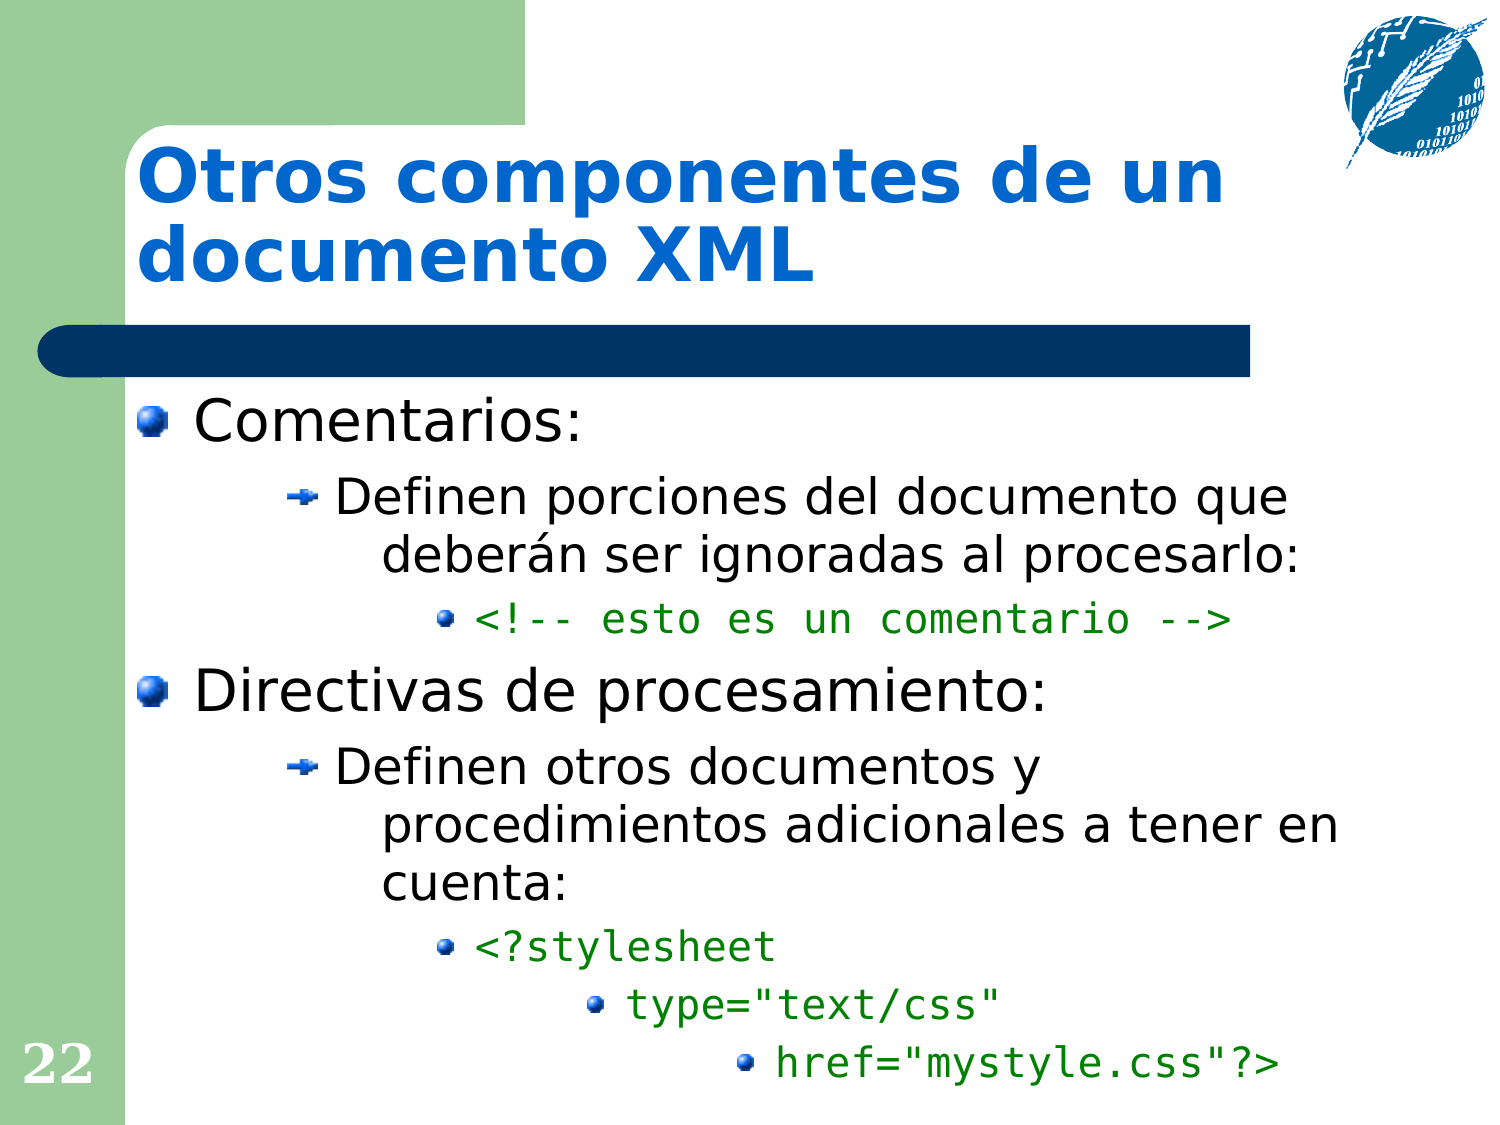

# Otros componentes de un documento XML
Comentarios:
Definen porciones del documento que deberán ser ignoradas al procesarlo:
<!-- esto es un comentario -->
Directivas de procesamiento:
Definen otros documentos y procedimientos adicionales a tener en cuenta:
<?stylesheet
type="text/css"
href="mystyle.css"?>
22